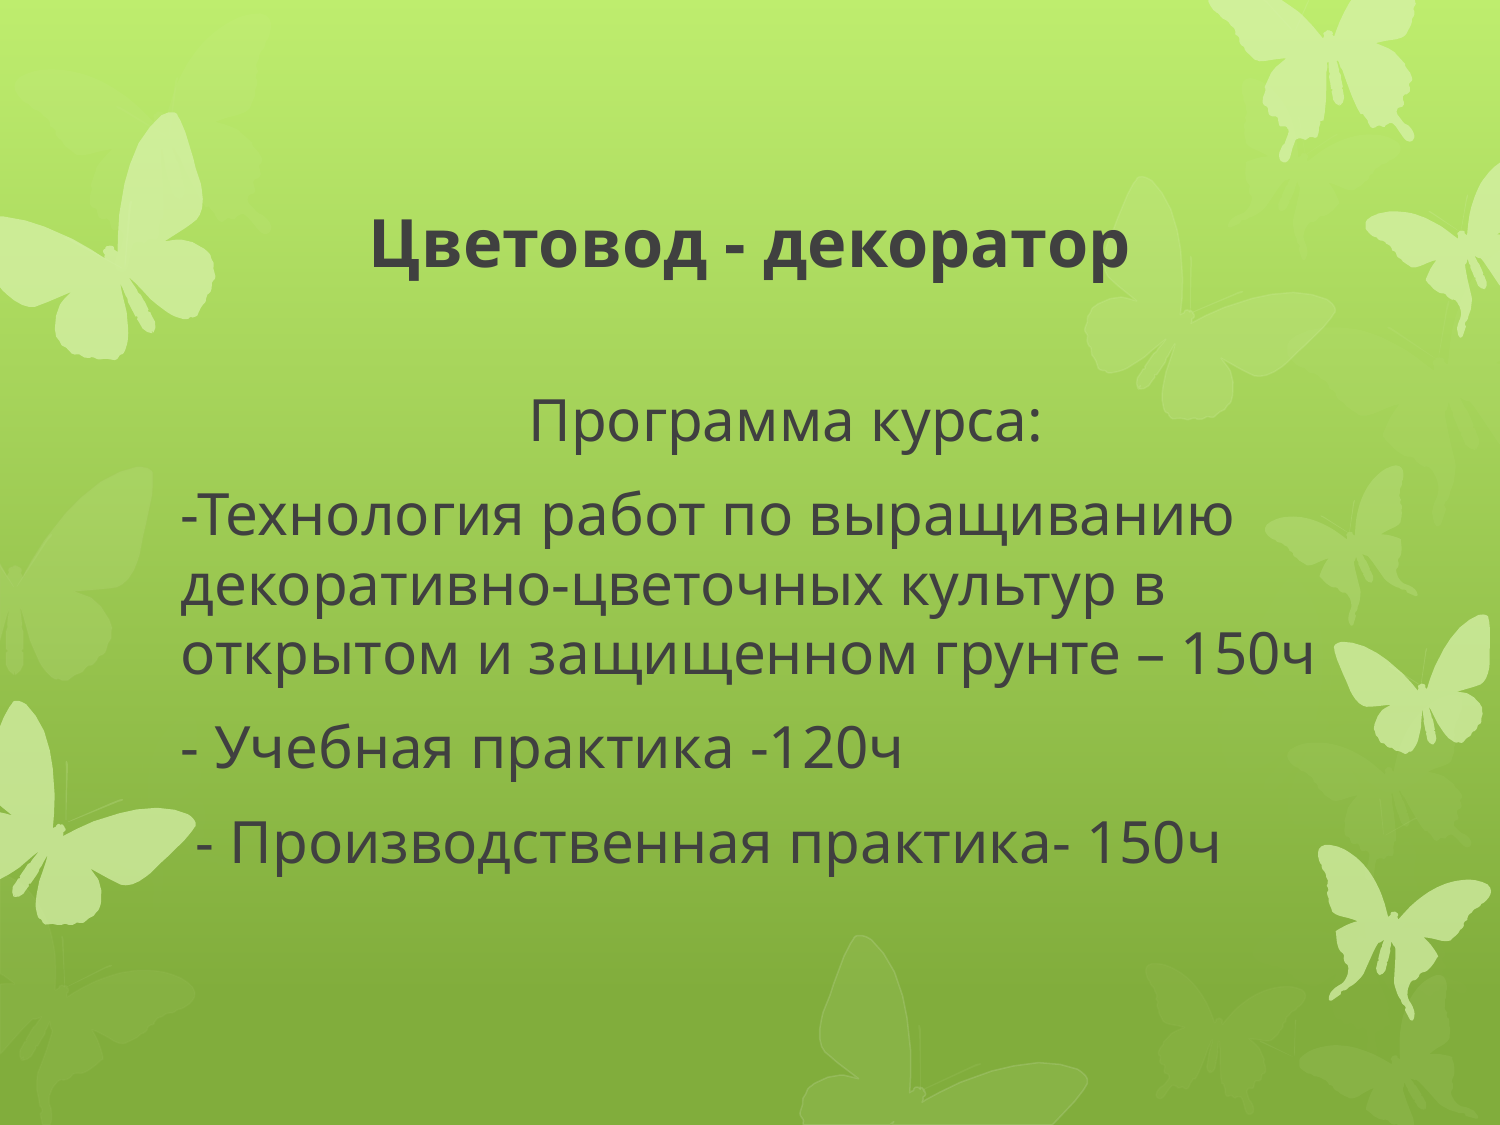

# Цветовод - декоратор
Программа курса:
-Технология работ по выращиванию декоративно-цветочных культур в открытом и защищенном грунте – 150ч
- Учебная практика -120ч
 - Производственная практика- 150ч